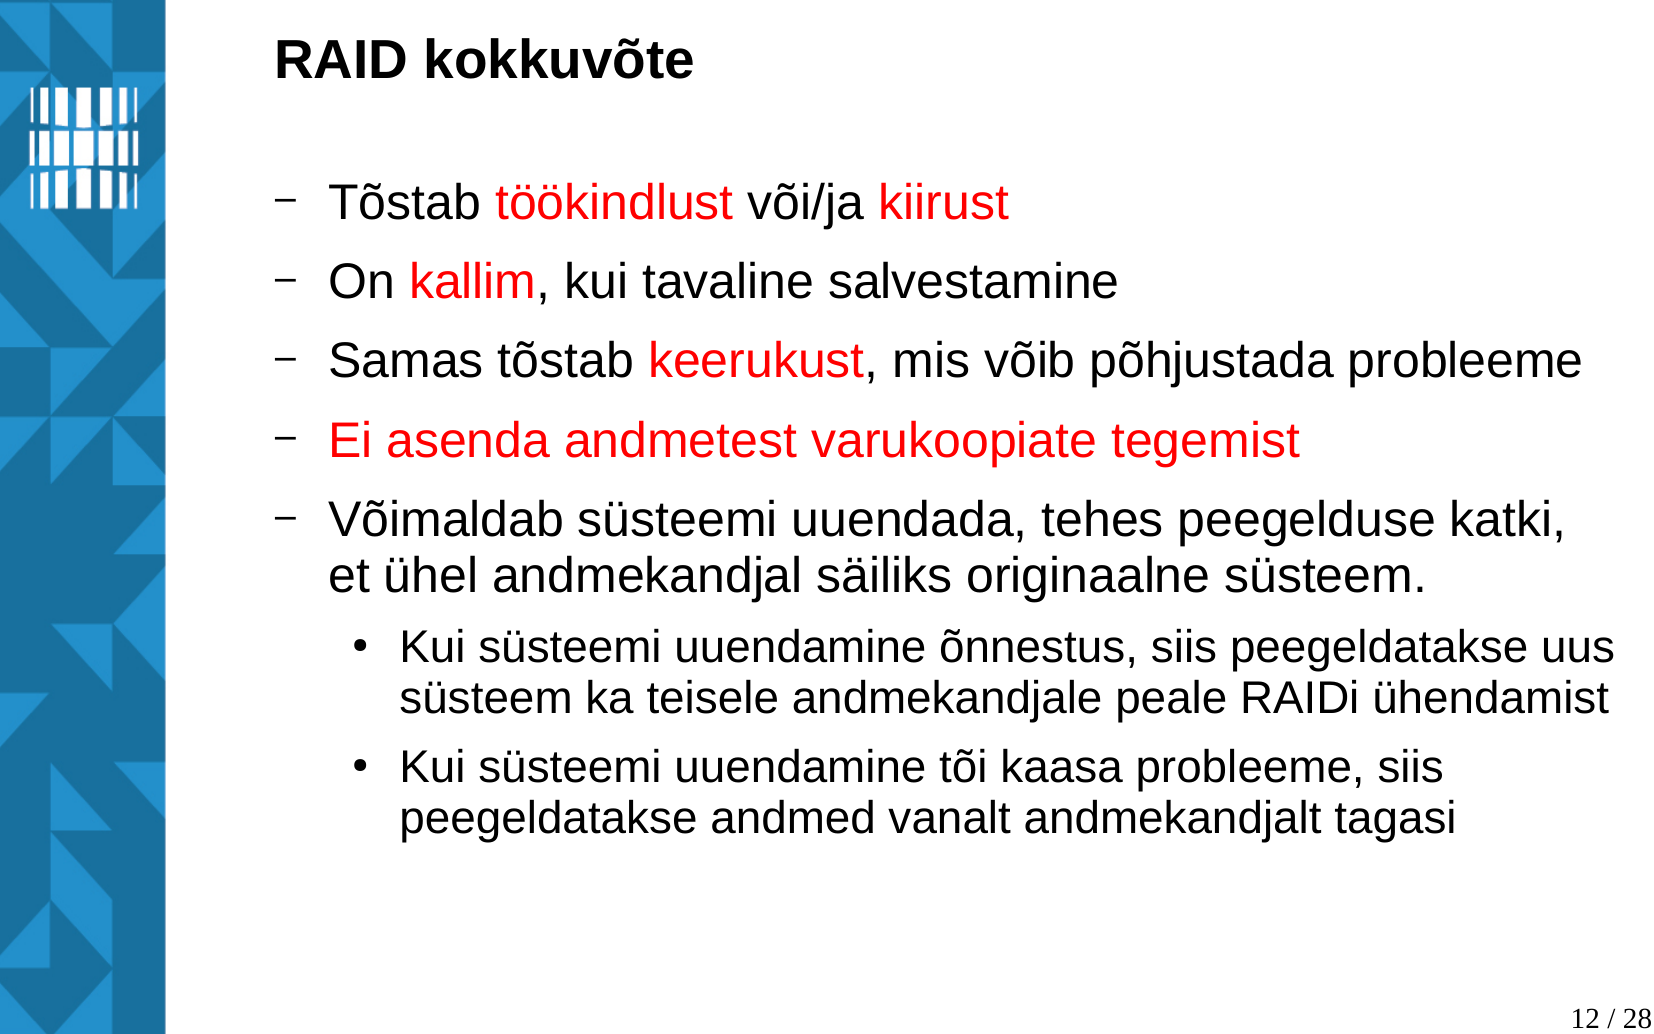

# RAID kokkuvõte
Tõstab töökindlust või/ja kiirust
On kallim, kui tavaline salvestamine
Samas tõstab keerukust, mis võib põhjustada probleeme
Ei asenda andmetest varukoopiate tegemist
Võimaldab süsteemi uuendada, tehes peegelduse katki, et ühel andmekandjal säiliks originaalne süsteem.
Kui süsteemi uuendamine õnnestus, siis peegeldatakse uus süsteem ka teisele andmekandjale peale RAIDi ühendamist
Kui süsteemi uuendamine tõi kaasa probleeme, siis peegeldatakse andmed vanalt andmekandjalt tagasi
12